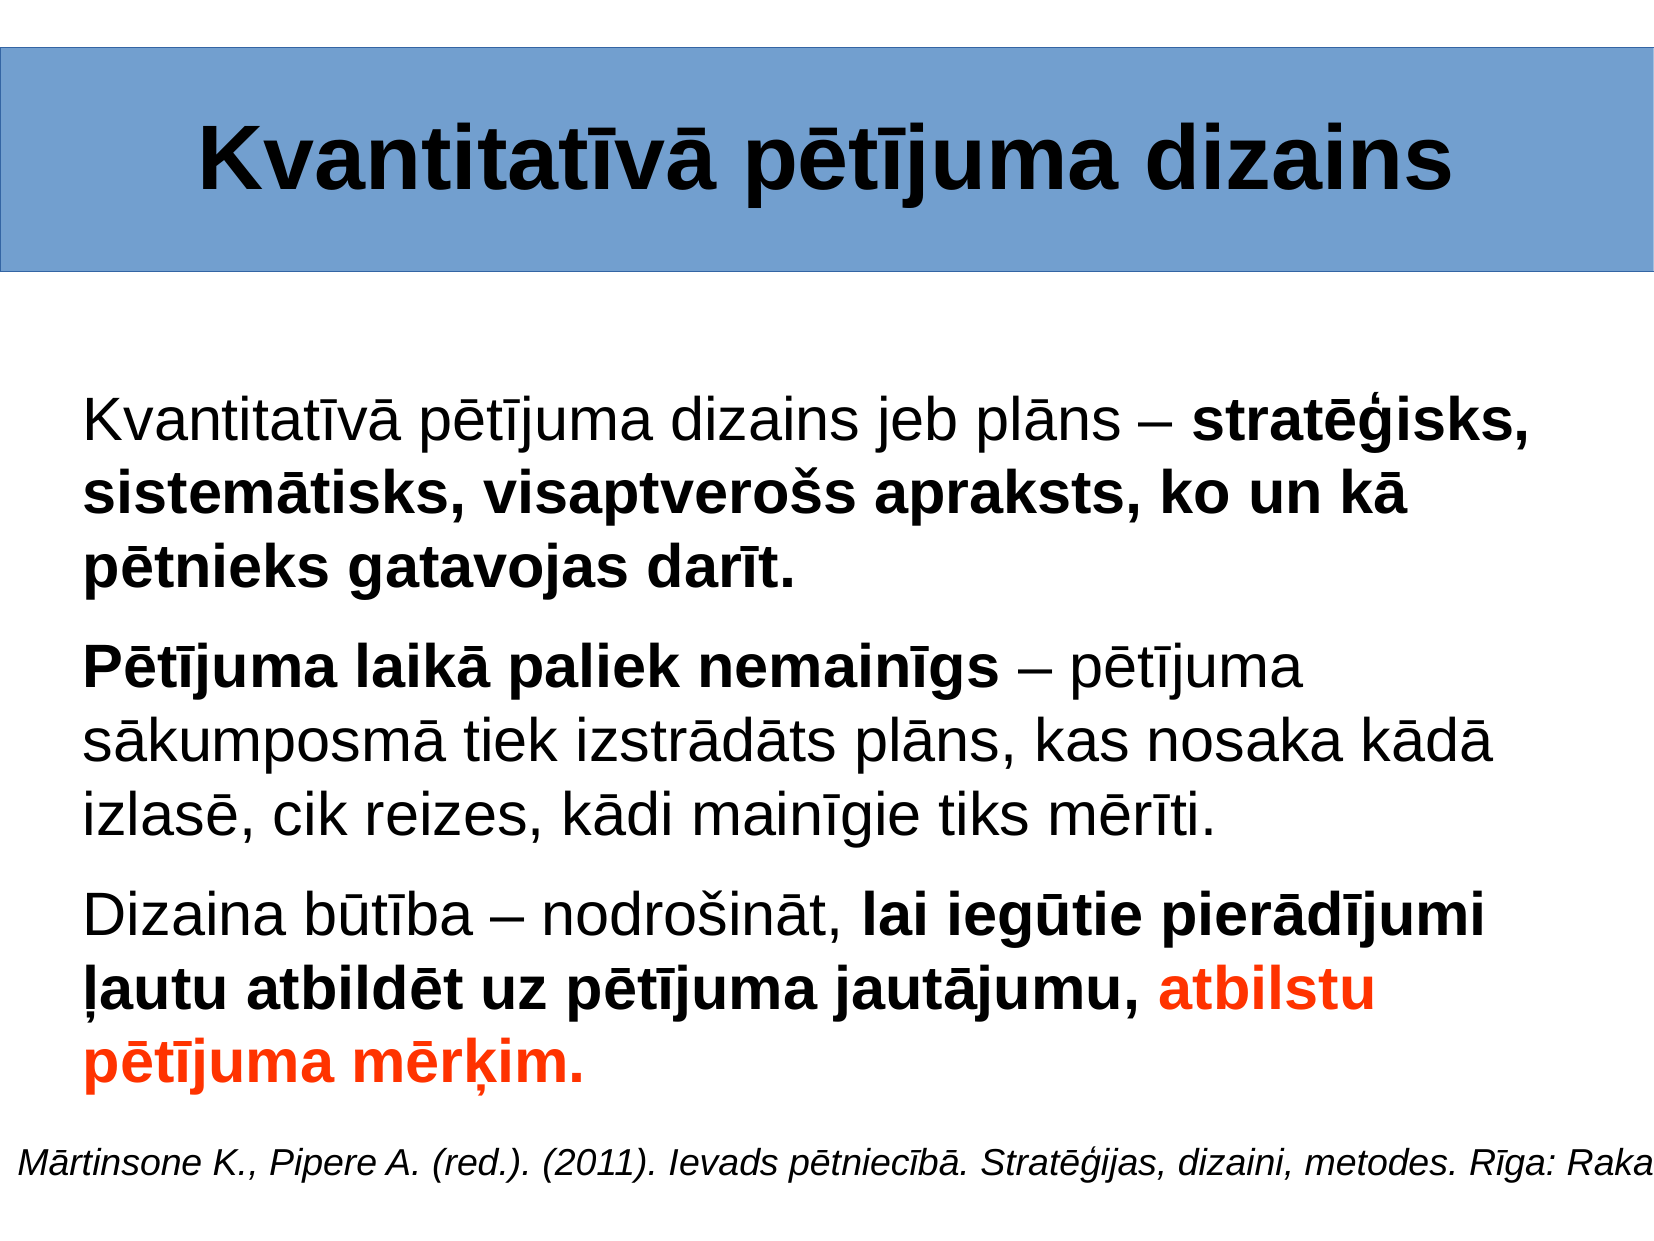

# Kvantitatīvā pētījuma dizains
Kvantitatīvā pētījuma dizains jeb plāns – stratēģisks, sistemātisks, visaptverošs apraksts, ko un kā pētnieks gatavojas darīt.
Pētījuma laikā paliek nemainīgs – pētījuma sākumposmā tiek izstrādāts plāns, kas nosaka kādā izlasē, cik reizes, kādi mainīgie tiks mērīti.
Dizaina būtība – nodrošināt, lai iegūtie pierādījumi ļautu atbildēt uz pētījuma jautājumu, atbilstu pētījuma mērķim.
Mārtinsone K., Pipere A. (red.). (2011). Ievads pētniecībā. Stratēģijas, dizaini, metodes. Rīga: Raka